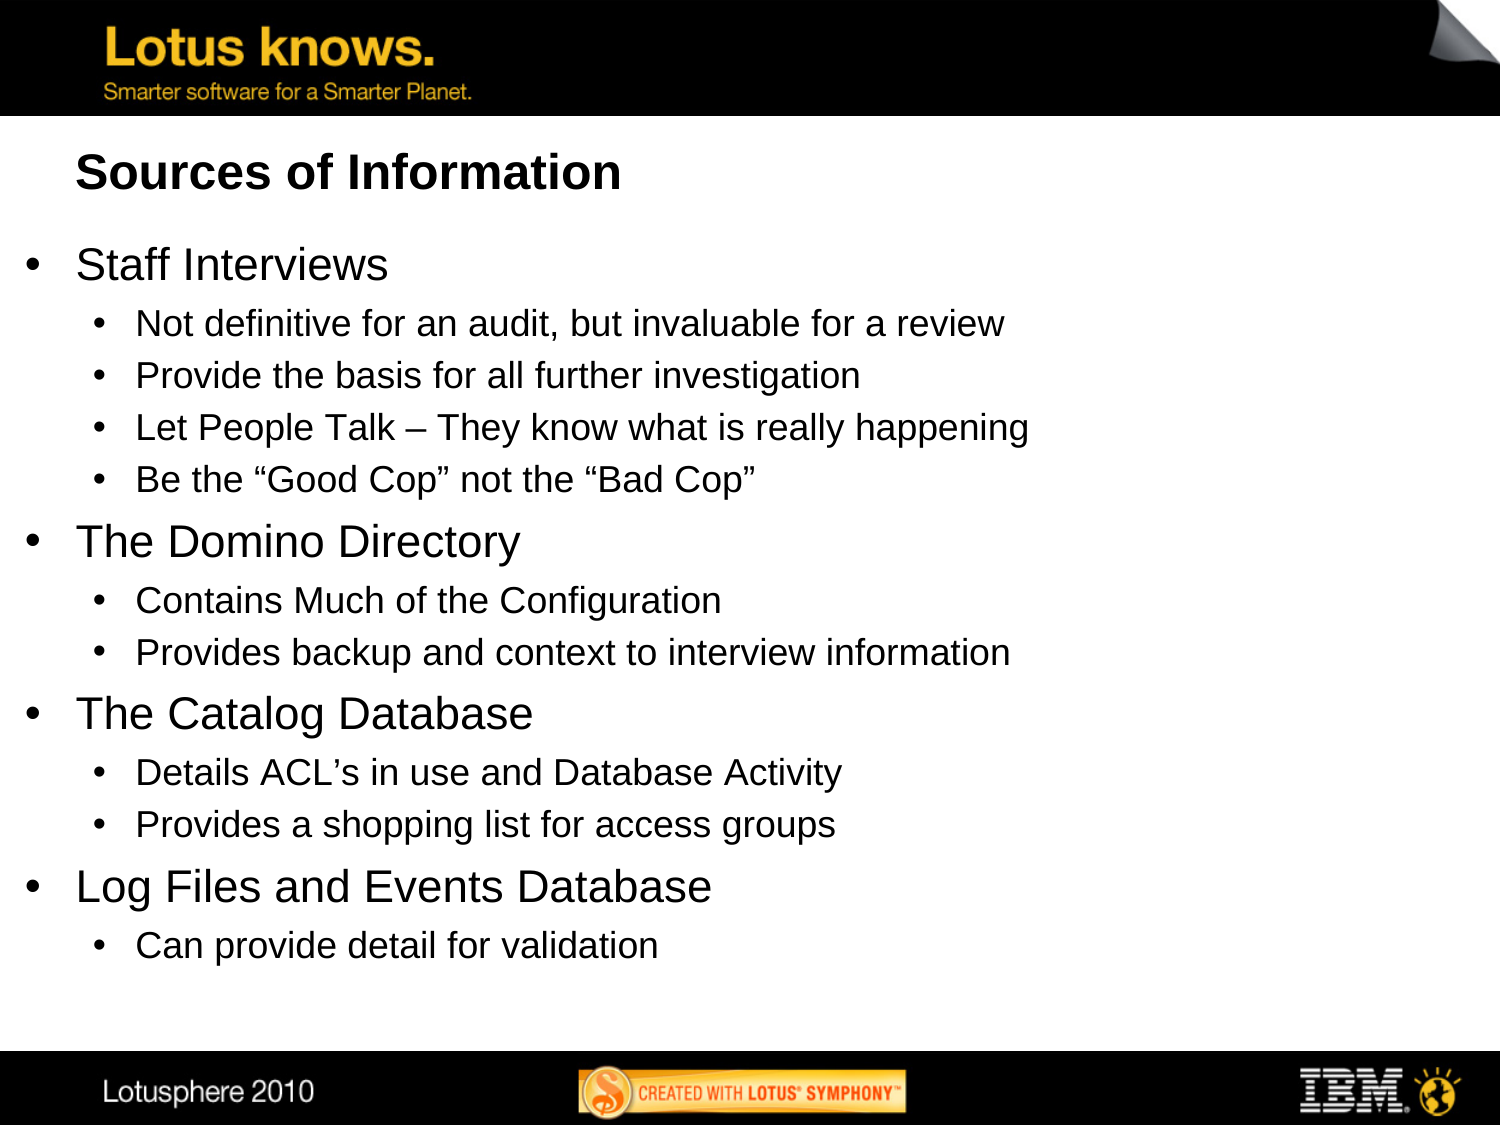

# Sources of Information
Staff Interviews
Not definitive for an audit, but invaluable for a review
Provide the basis for all further investigation
Let People Talk – They know what is really happening
Be the “Good Cop” not the “Bad Cop”
The Domino Directory
Contains Much of the Configuration
Provides backup and context to interview information
The Catalog Database
Details ACL’s in use and Database Activity
Provides a shopping list for access groups
Log Files and Events Database
Can provide detail for validation